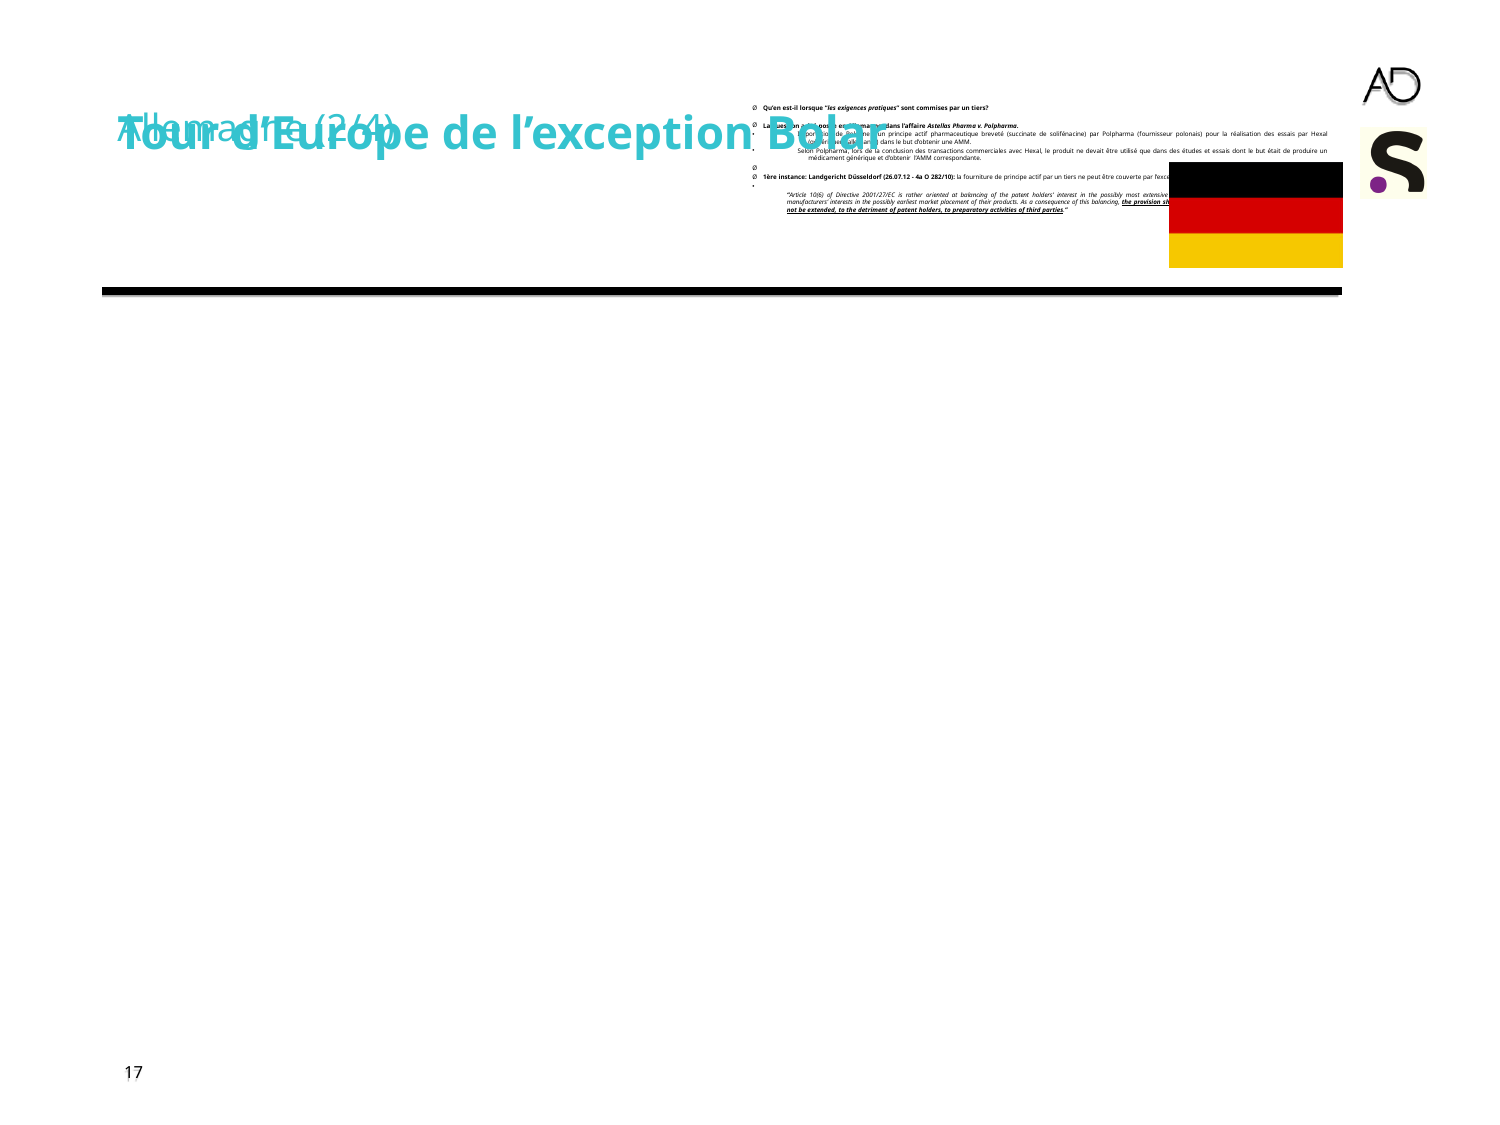

# Allemagne (2/4)
Tour d’Europe de l’exception Bolar
Qu’en est-il lorsque “les exigences pratiques” sont commises par un tiers?
La question a été posée en Allemagne, dans l’affaire Astellas Pharma v. Polpharma.
Importation de Pologne d’un principe actif pharmaceutique breveté (succinate de solifénacine) par Polpharma (fournisseur polonais) pour la réalisation des essais par Hexal (génériqueur allemand)) dans le but d’obtenir une AMM.
Selon Polpharma, lors de la conclusion des transactions commerciales avec Hexal, le produit ne devait être utilisé que dans des études et essais dont le but était de produire un médicament générique et d’obtenir l’AMM correspondante.
1ère instance: Landgericht Düsseldorf (26.07.12 - 4a O 282/10): la fourniture de principe actif par un tiers ne peut être couverte par l’exception Bolar.
“Article 10(6) of Directive 2001/27/EC is rather oriented at balancing of the patent holders’ interest in the possibly most extensive protection of their medicines with the generic product manufacturers’ interests in the possibly earliest market placement of their products. As a consequence of this balancing, the provision should be interpreted narrowly and in principle should not be extended, to the detriment of patent holders, to preparatory activities of third parties.”